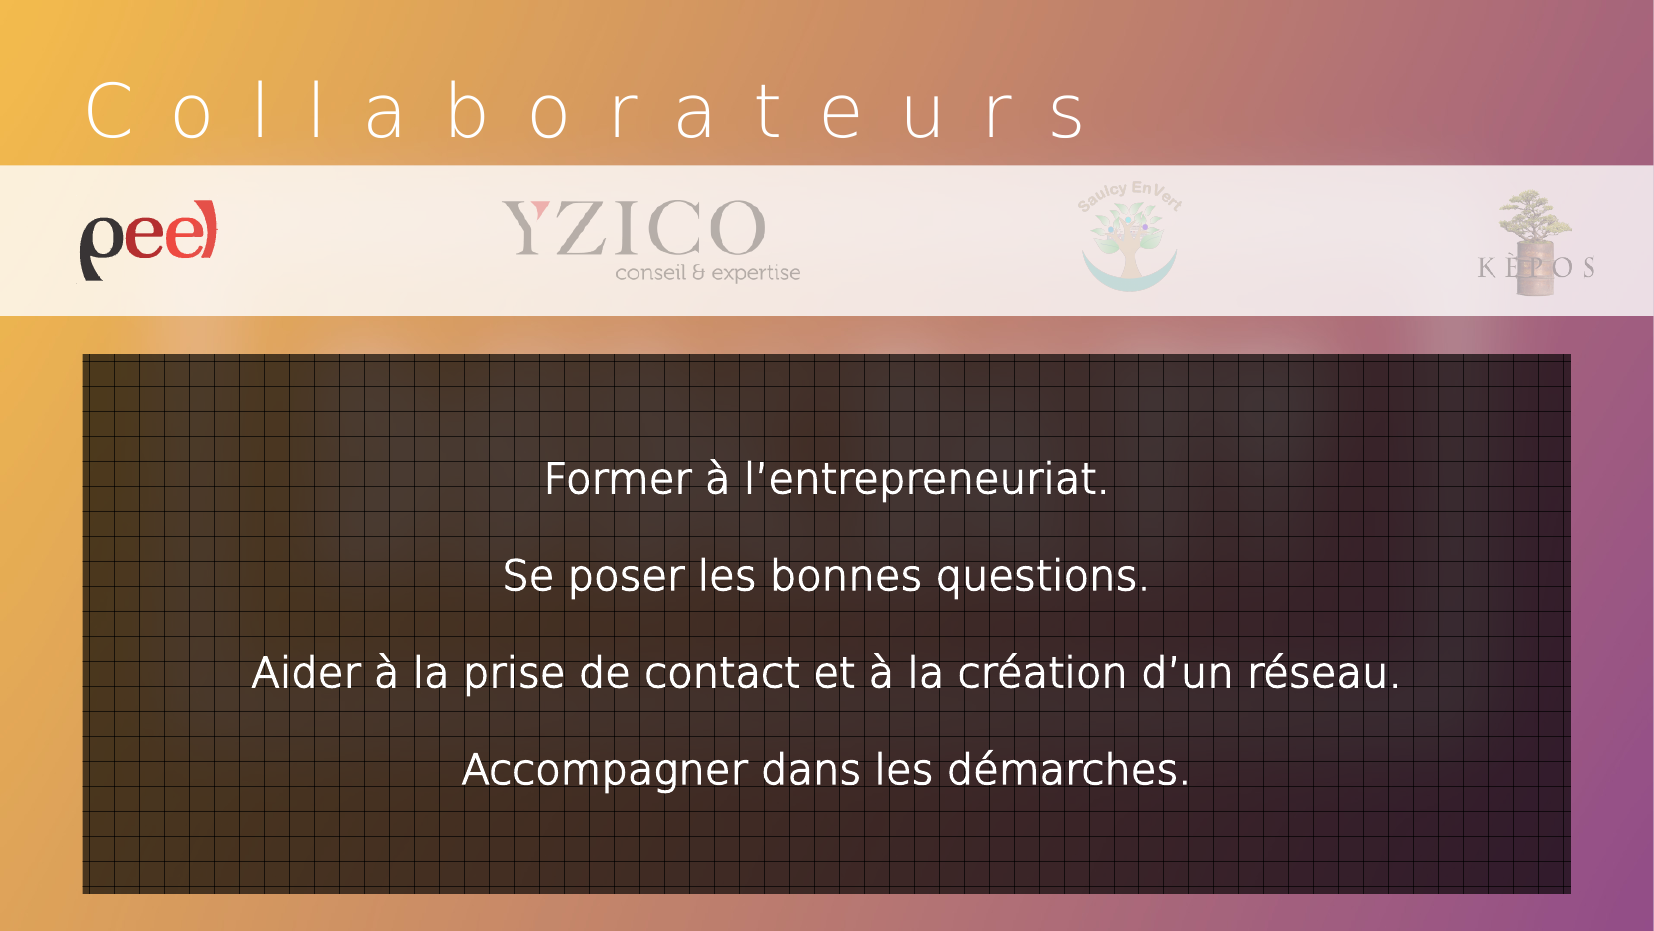

# Collaborateurs
Former à l’entrepreneuriat.
Se poser les bonnes questions.
Aider à la prise de contact et à la création d’un réseau.
Accompagner dans les démarches.